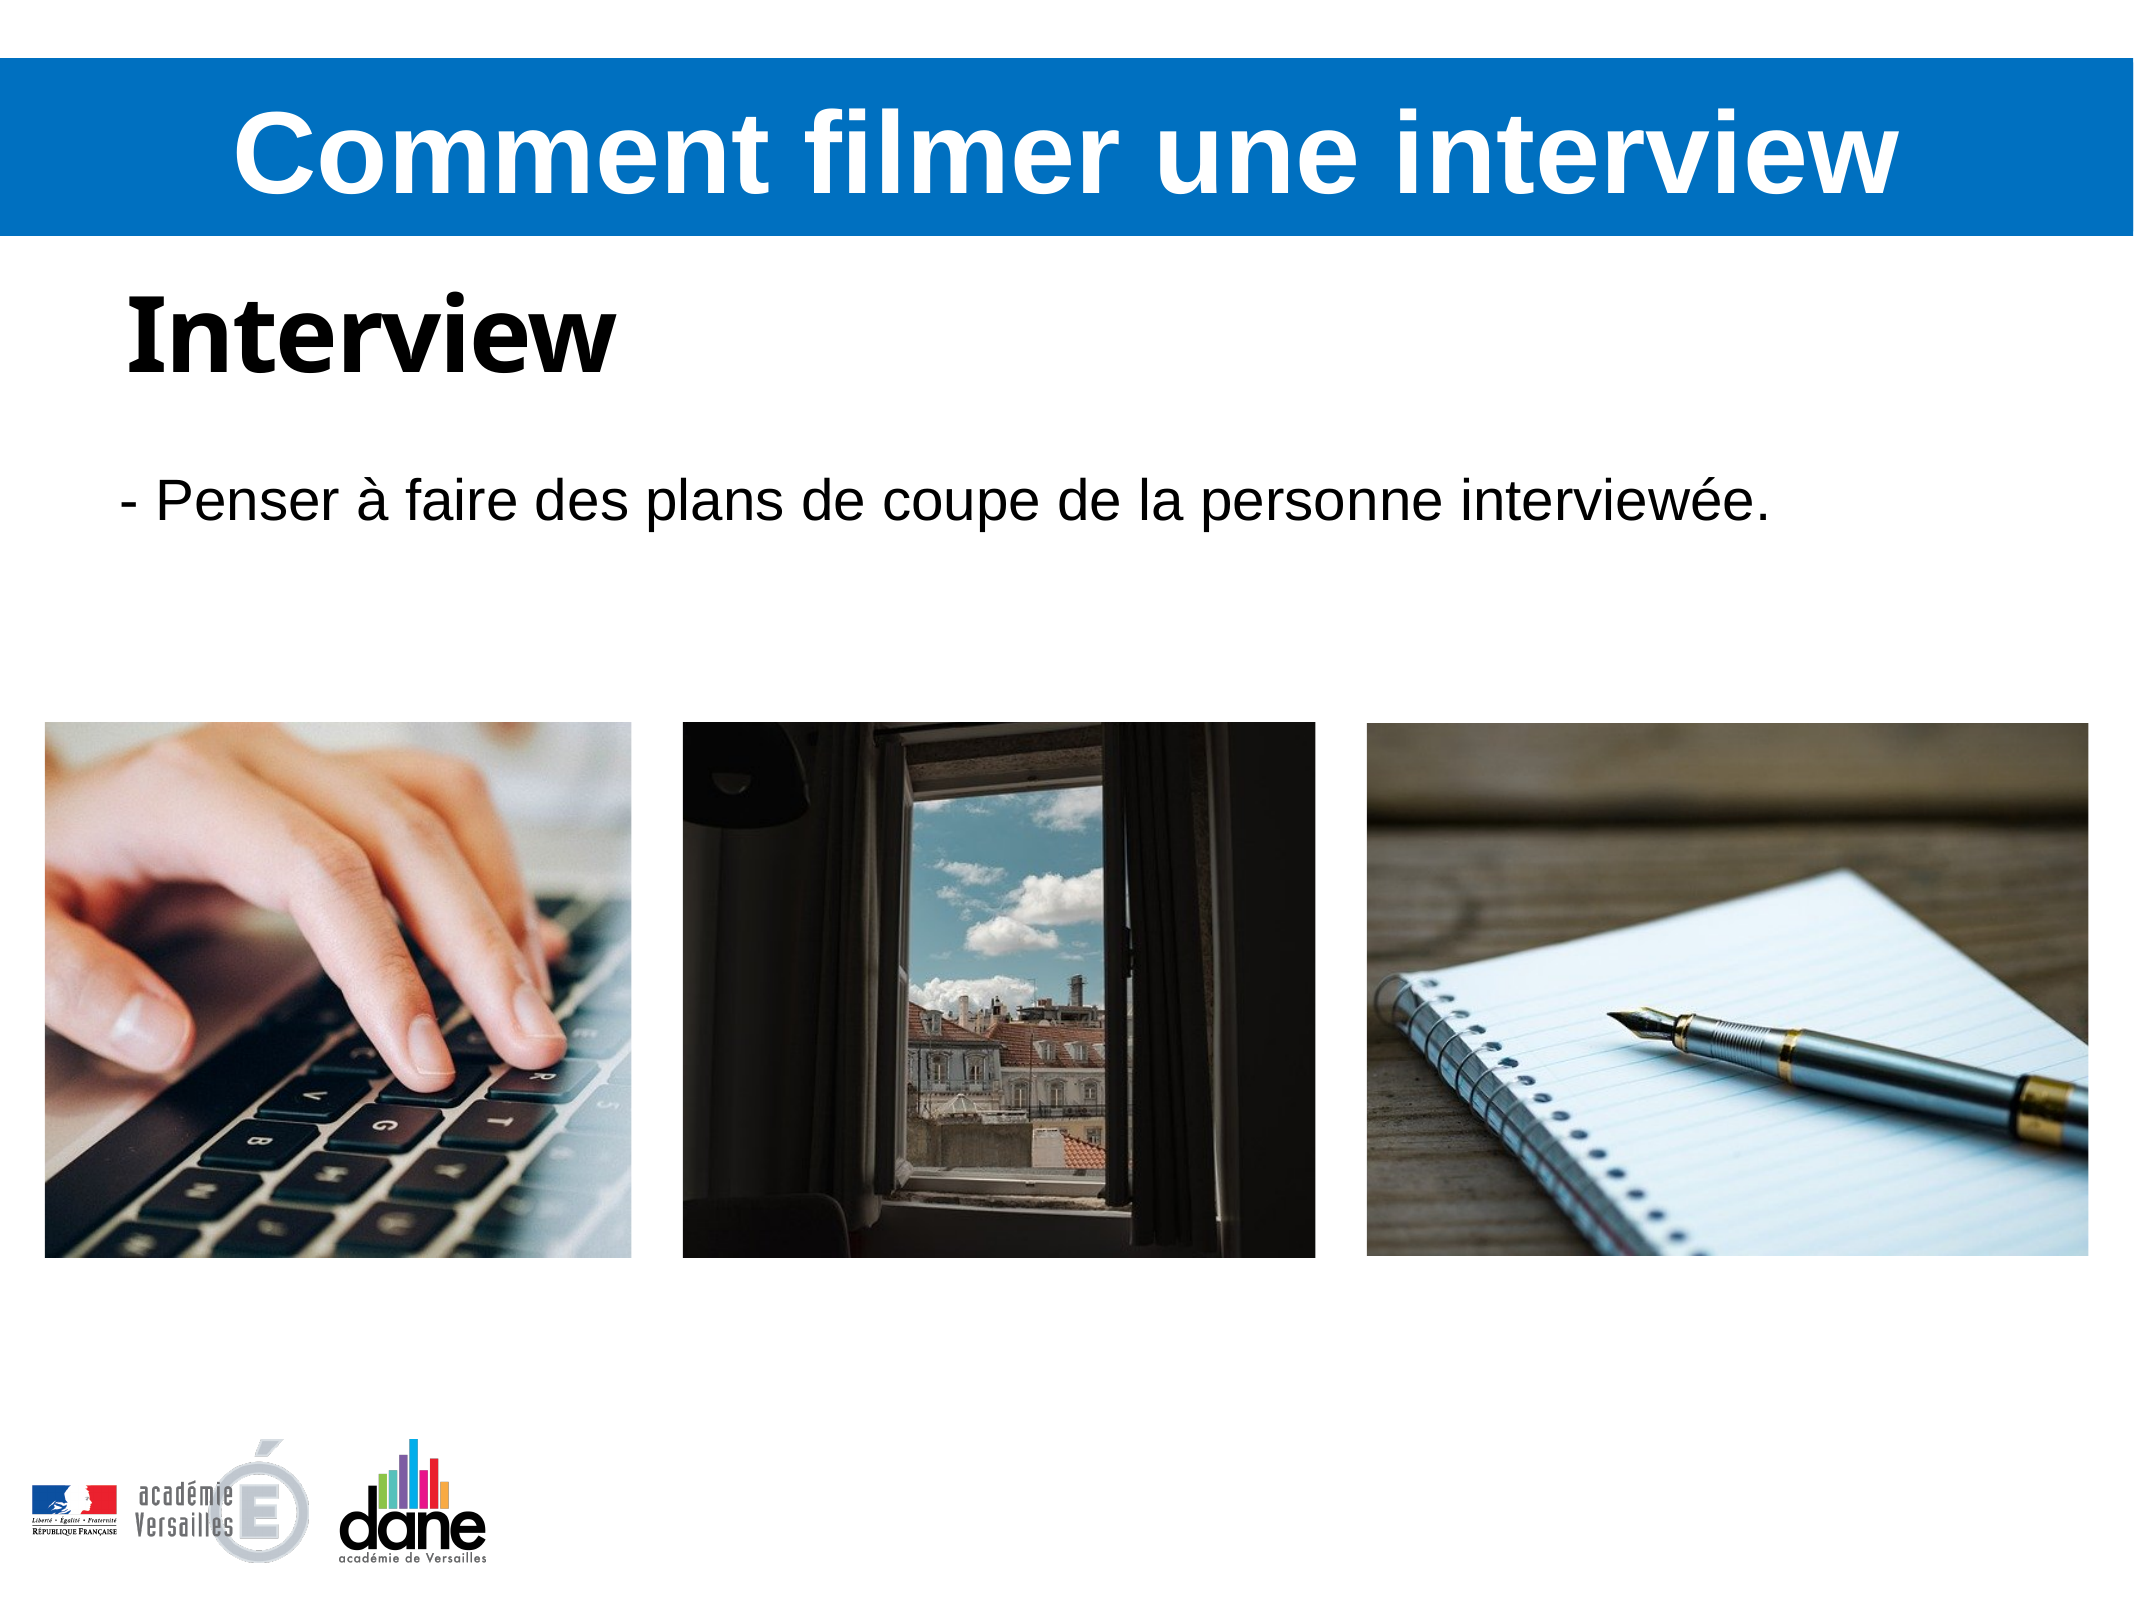

Comment filmer une interview
Interview
- Penser à faire des plans de coupe de la personne interviewée.